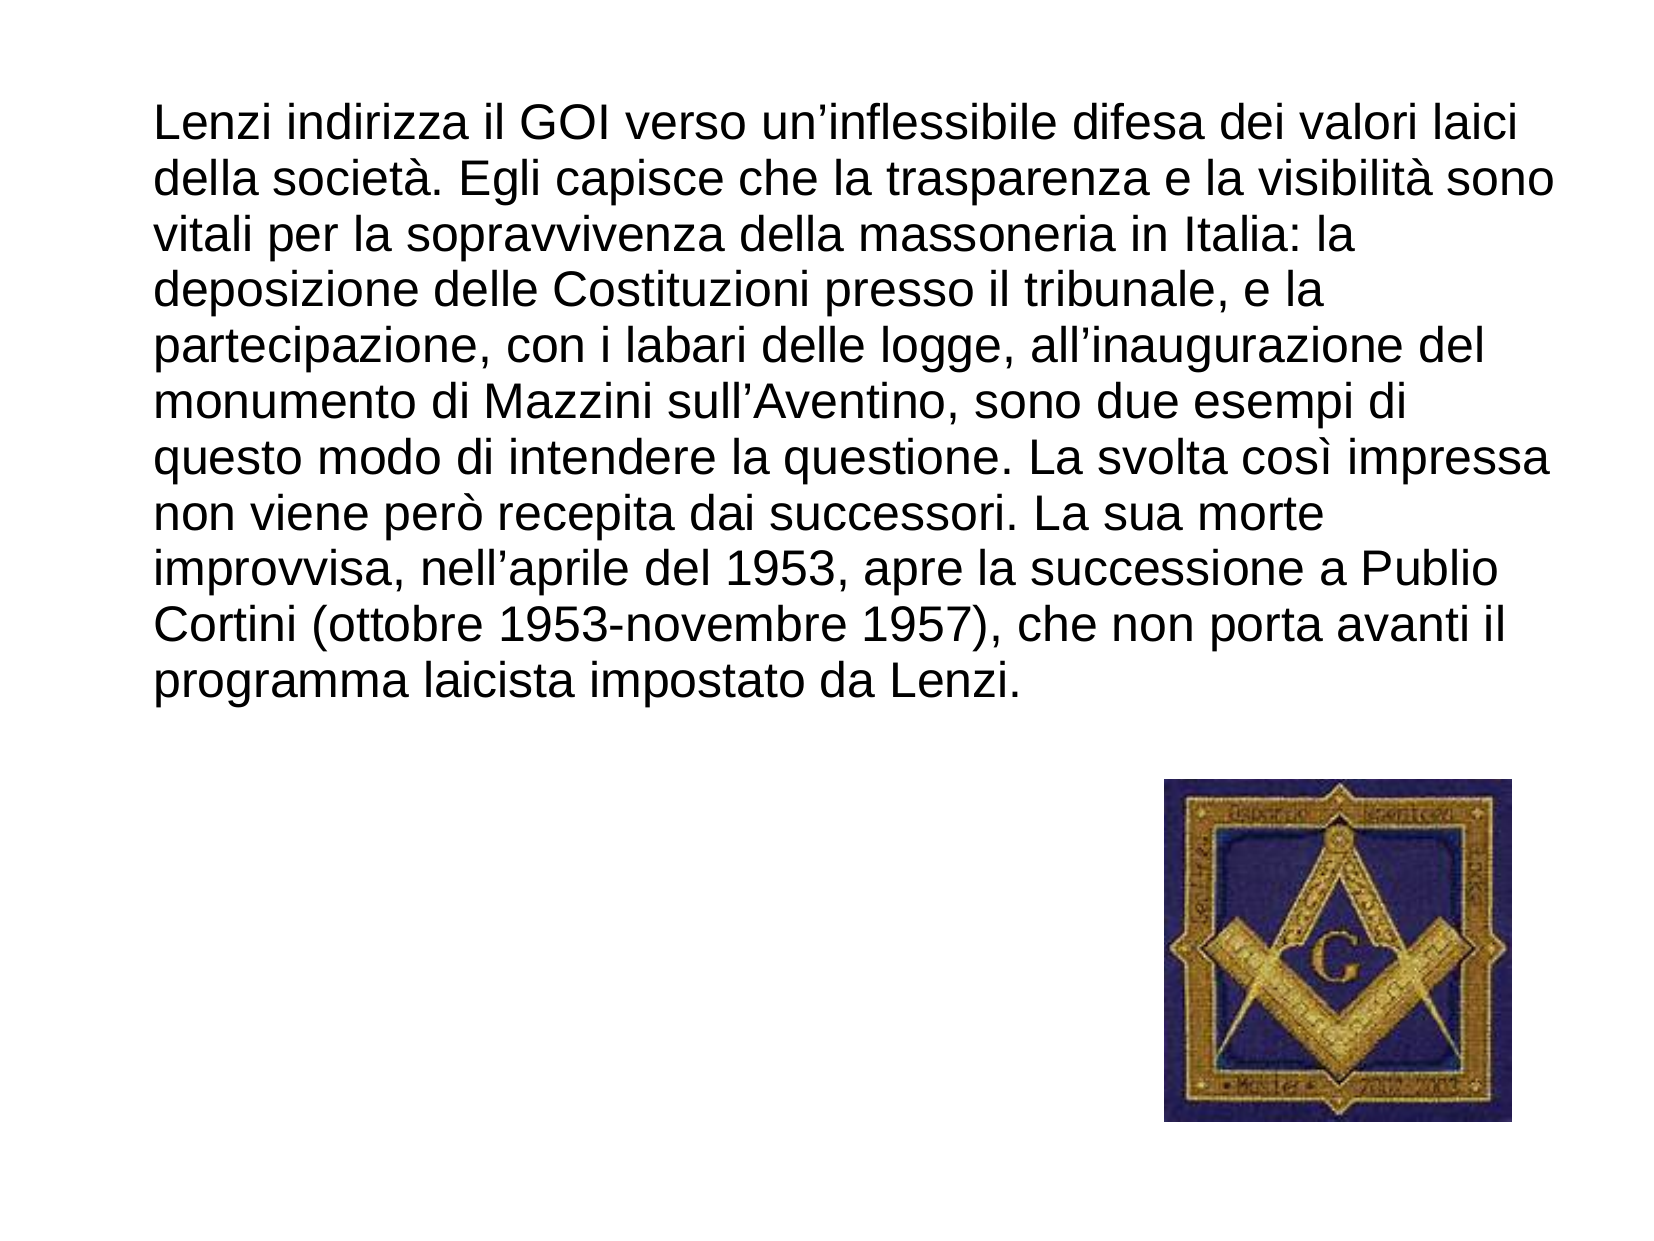

# Lenzi indirizza il GOI verso un’inflessibile difesa dei valori laici della società. Egli capisce che la trasparenza e la visibilità sono vitali per la sopravvivenza della massoneria in Italia: la deposizione delle Costituzioni presso il tribunale, e la partecipazione, con i labari delle logge, all’inaugurazione del monumento di Mazzini sull’Aventino, sono due esempi di questo modo di intendere la questione. La svolta così impressa non viene però recepita dai successori. La sua morte improvvisa, nell’aprile del 1953, apre la successione a Publio Cortini (ottobre 1953-novembre 1957), che non porta avanti il programma laicista impostato da Lenzi.